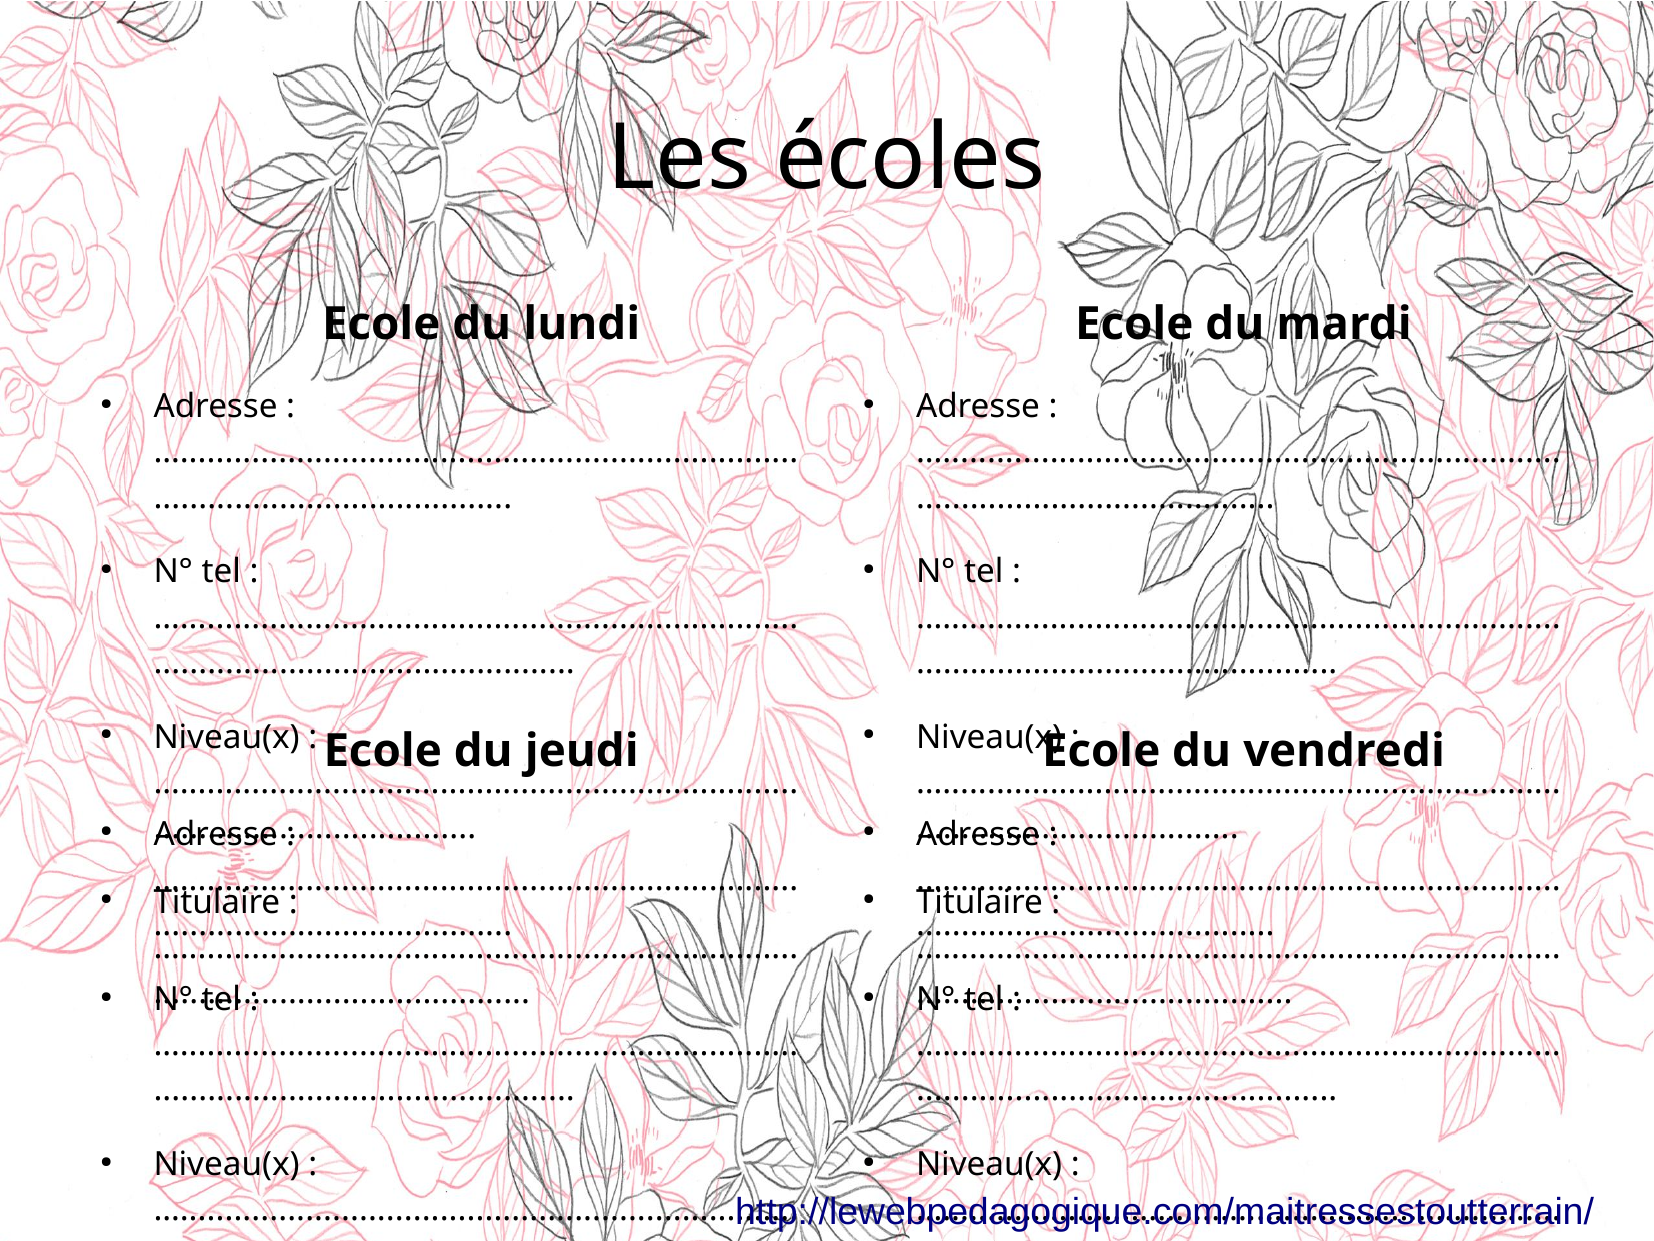

# Les écoles
Ecole du lundi
Adresse : ….............................................................................................................
N° tel : …....................................................................................................................
Niveau(x) : ….........................................................................................................
Titulaire :…...............................................................................................................
Ecole du mardi
Adresse : ….............................................................................................................
N° tel : …....................................................................................................................
Niveau(x) : ….........................................................................................................
Titulaire :…...............................................................................................................
Ecole du jeudi
Adresse : ….............................................................................................................
N° tel : …....................................................................................................................
Niveau(x) : ….........................................................................................................
Titulaire :…...............................................................................................................
Ecole du vendredi
Adresse : ….............................................................................................................
N° tel : …....................................................................................................................
Niveau(x) : ….........................................................................................................
Titulaire :…...............................................................................................................
http://lewebpedagogique.com/maitressestoutterrain/